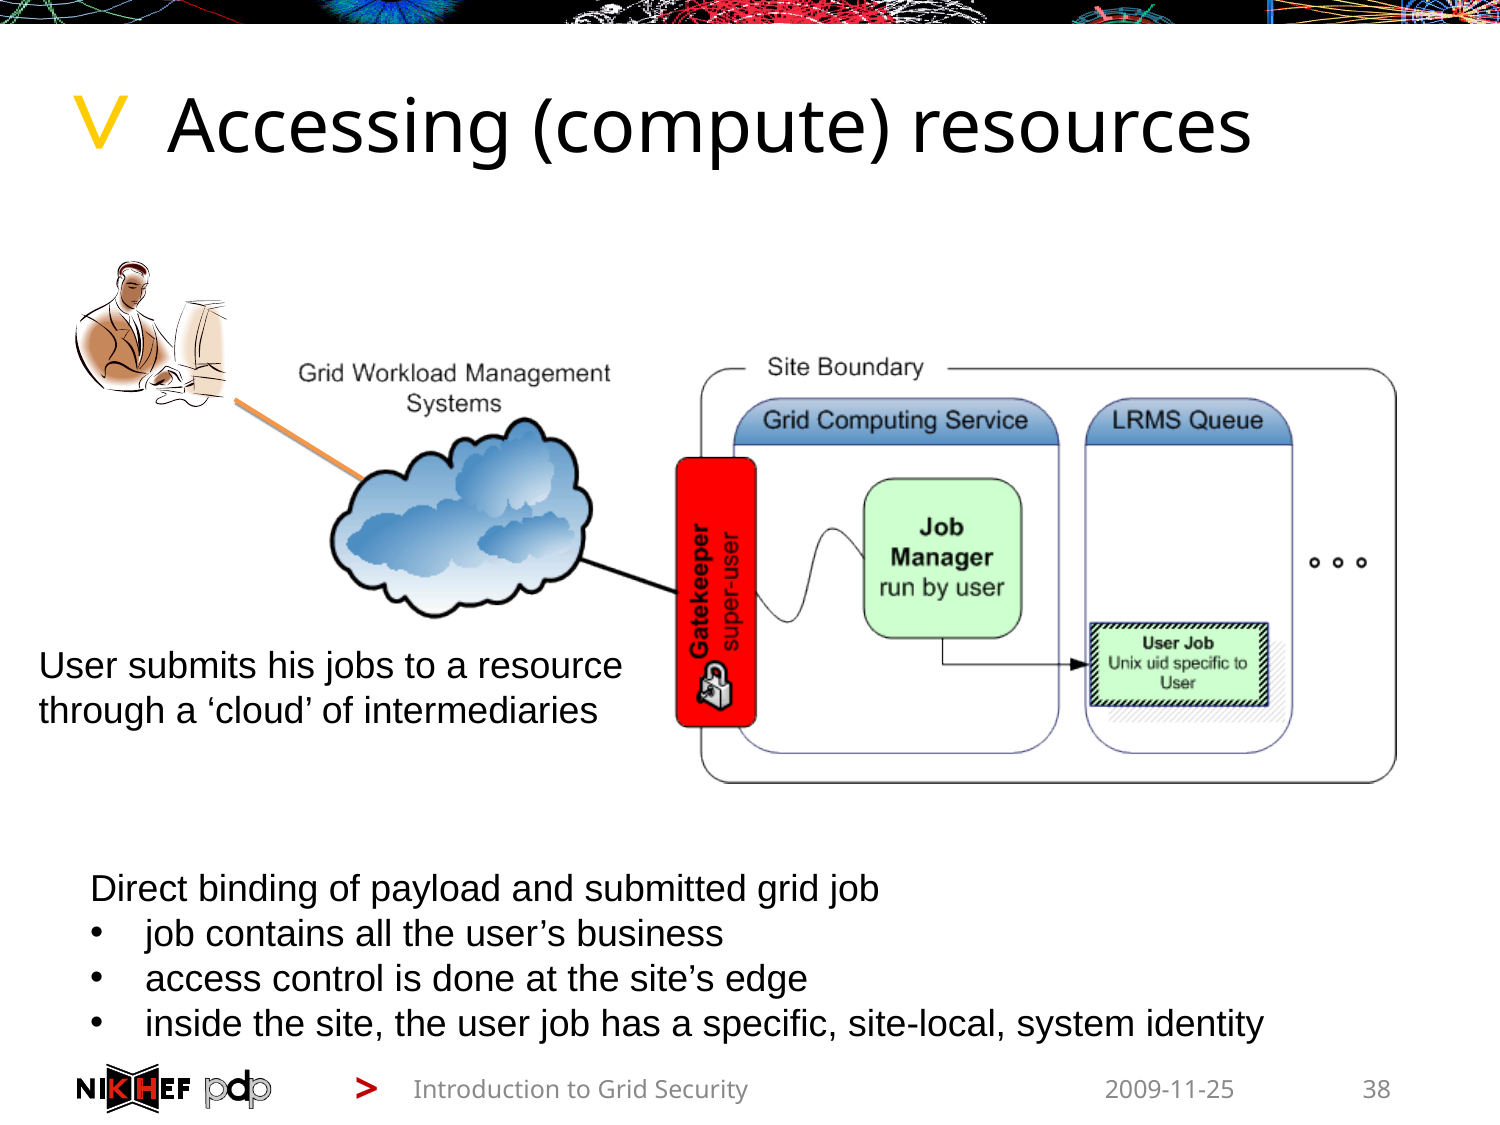

# Accessing (compute) resources
User submits his jobs to a resource through a ‘cloud’ of intermediaries
Direct binding of payload and submitted grid job
 job contains all the user’s business
 access control is done at the site’s edge
 inside the site, the user job has a specific, site-local, system identity
Introduction to Grid Security
2009-11-25